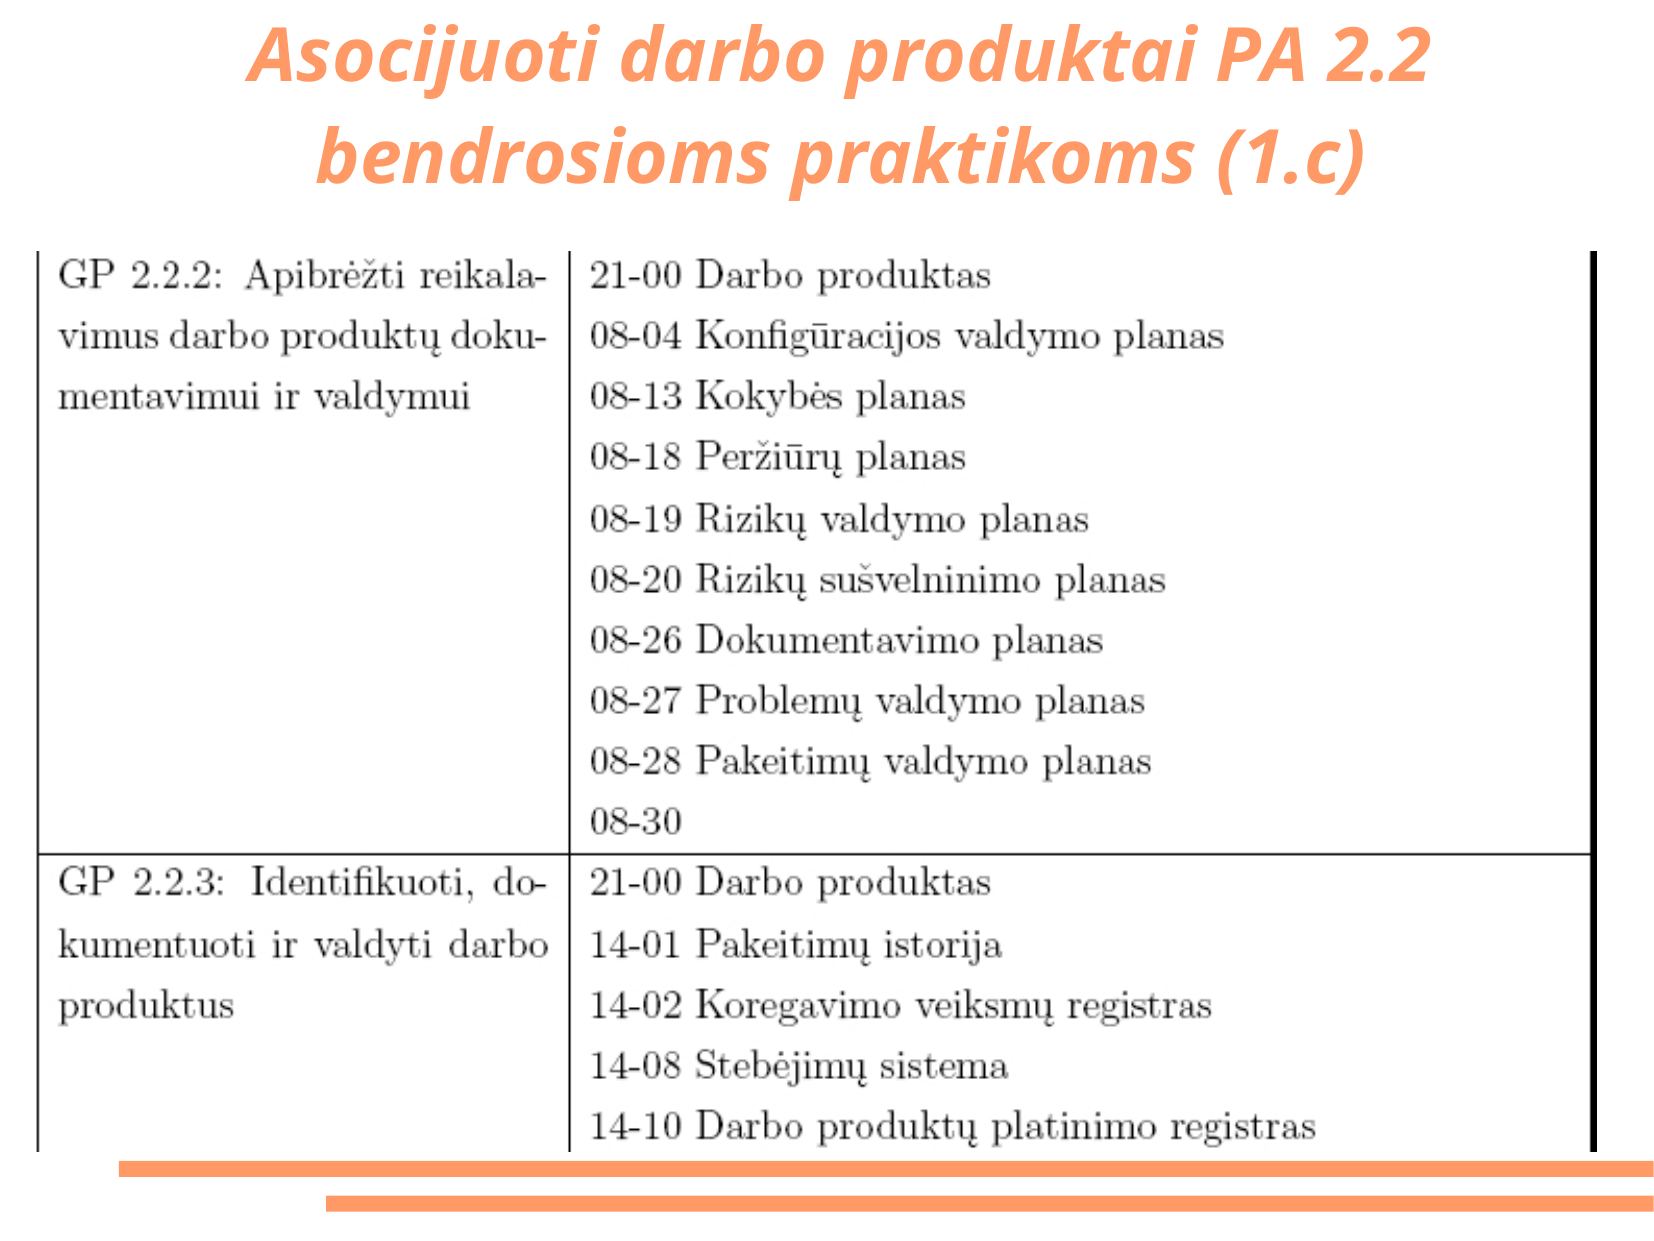

# Asocijuoti darbo produktai PA 2.2 bendrosioms praktikoms (1.c)